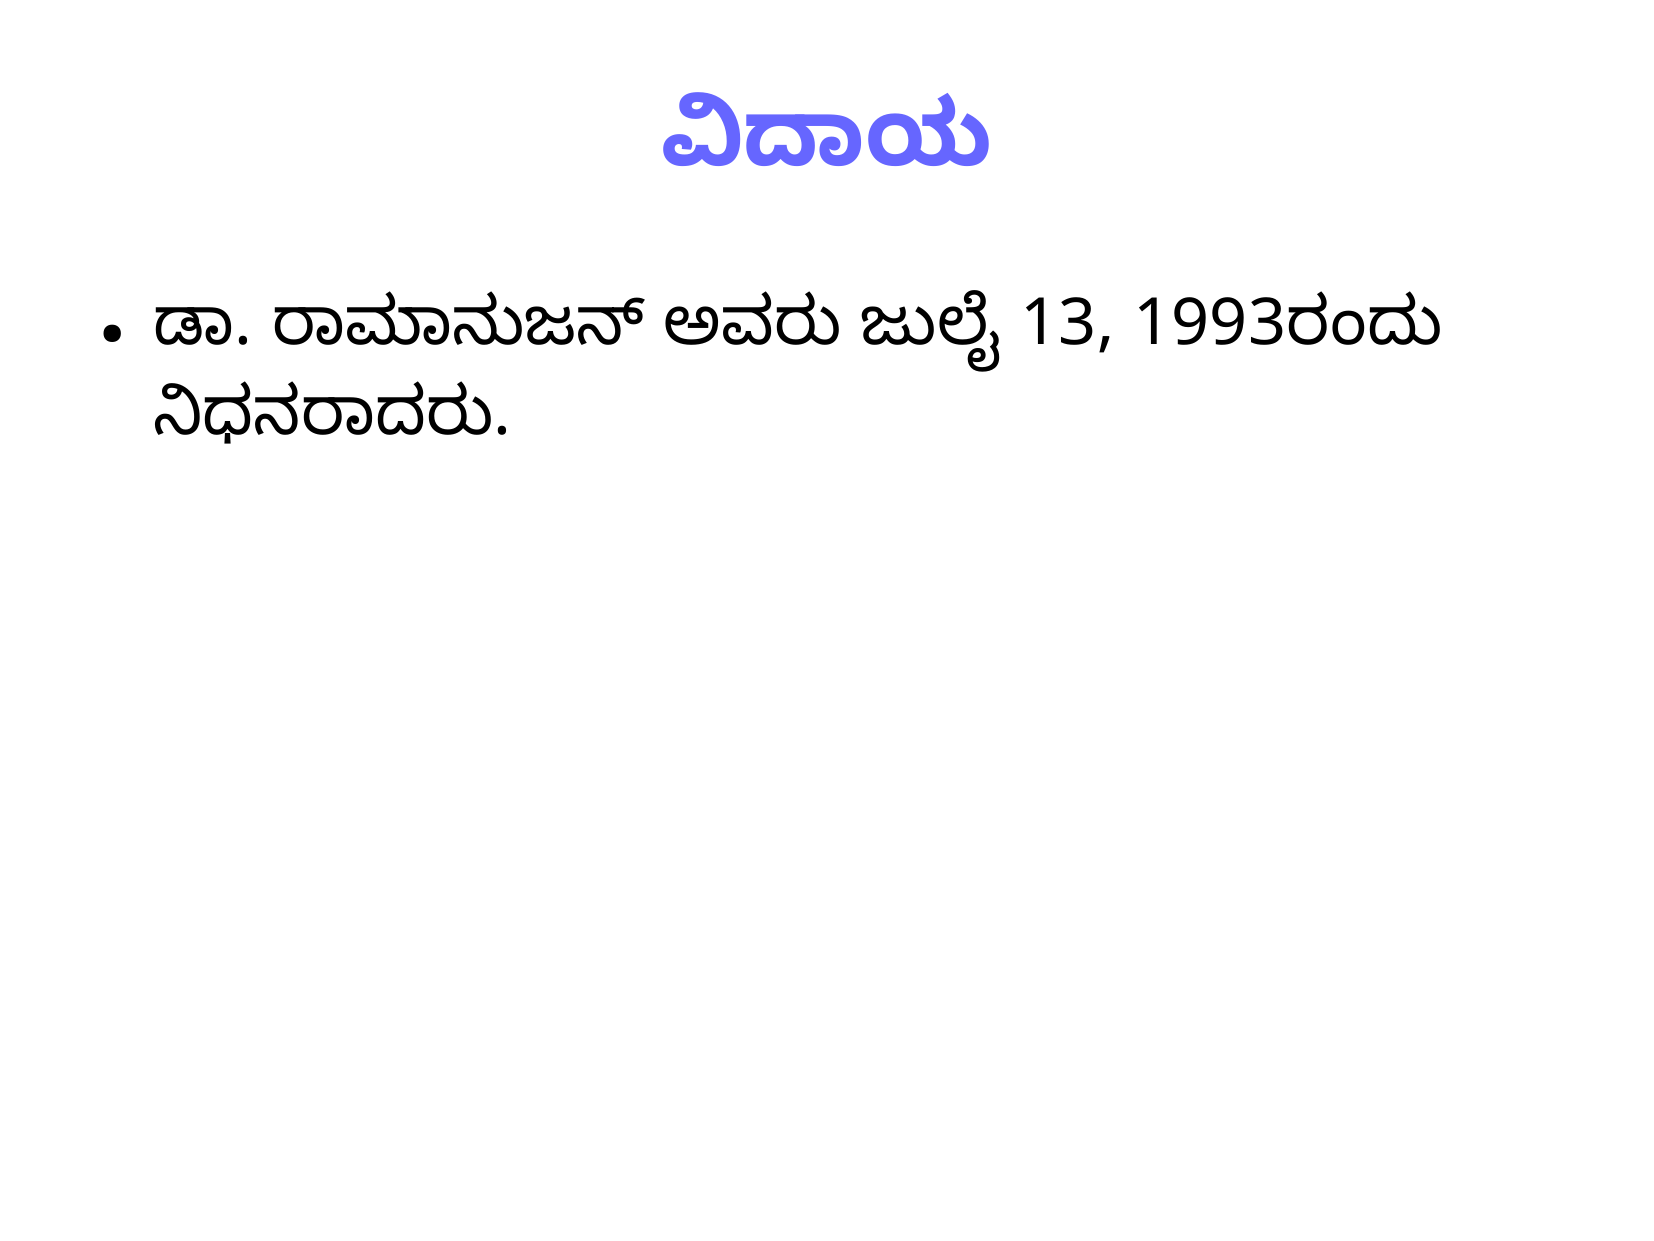

# ವಿದಾಯ
ಡಾ. ರಾಮಾನುಜನ್ ಅವರು ಜುಲೈ 13, 1993ರಂದು ನಿಧನರಾದರು.